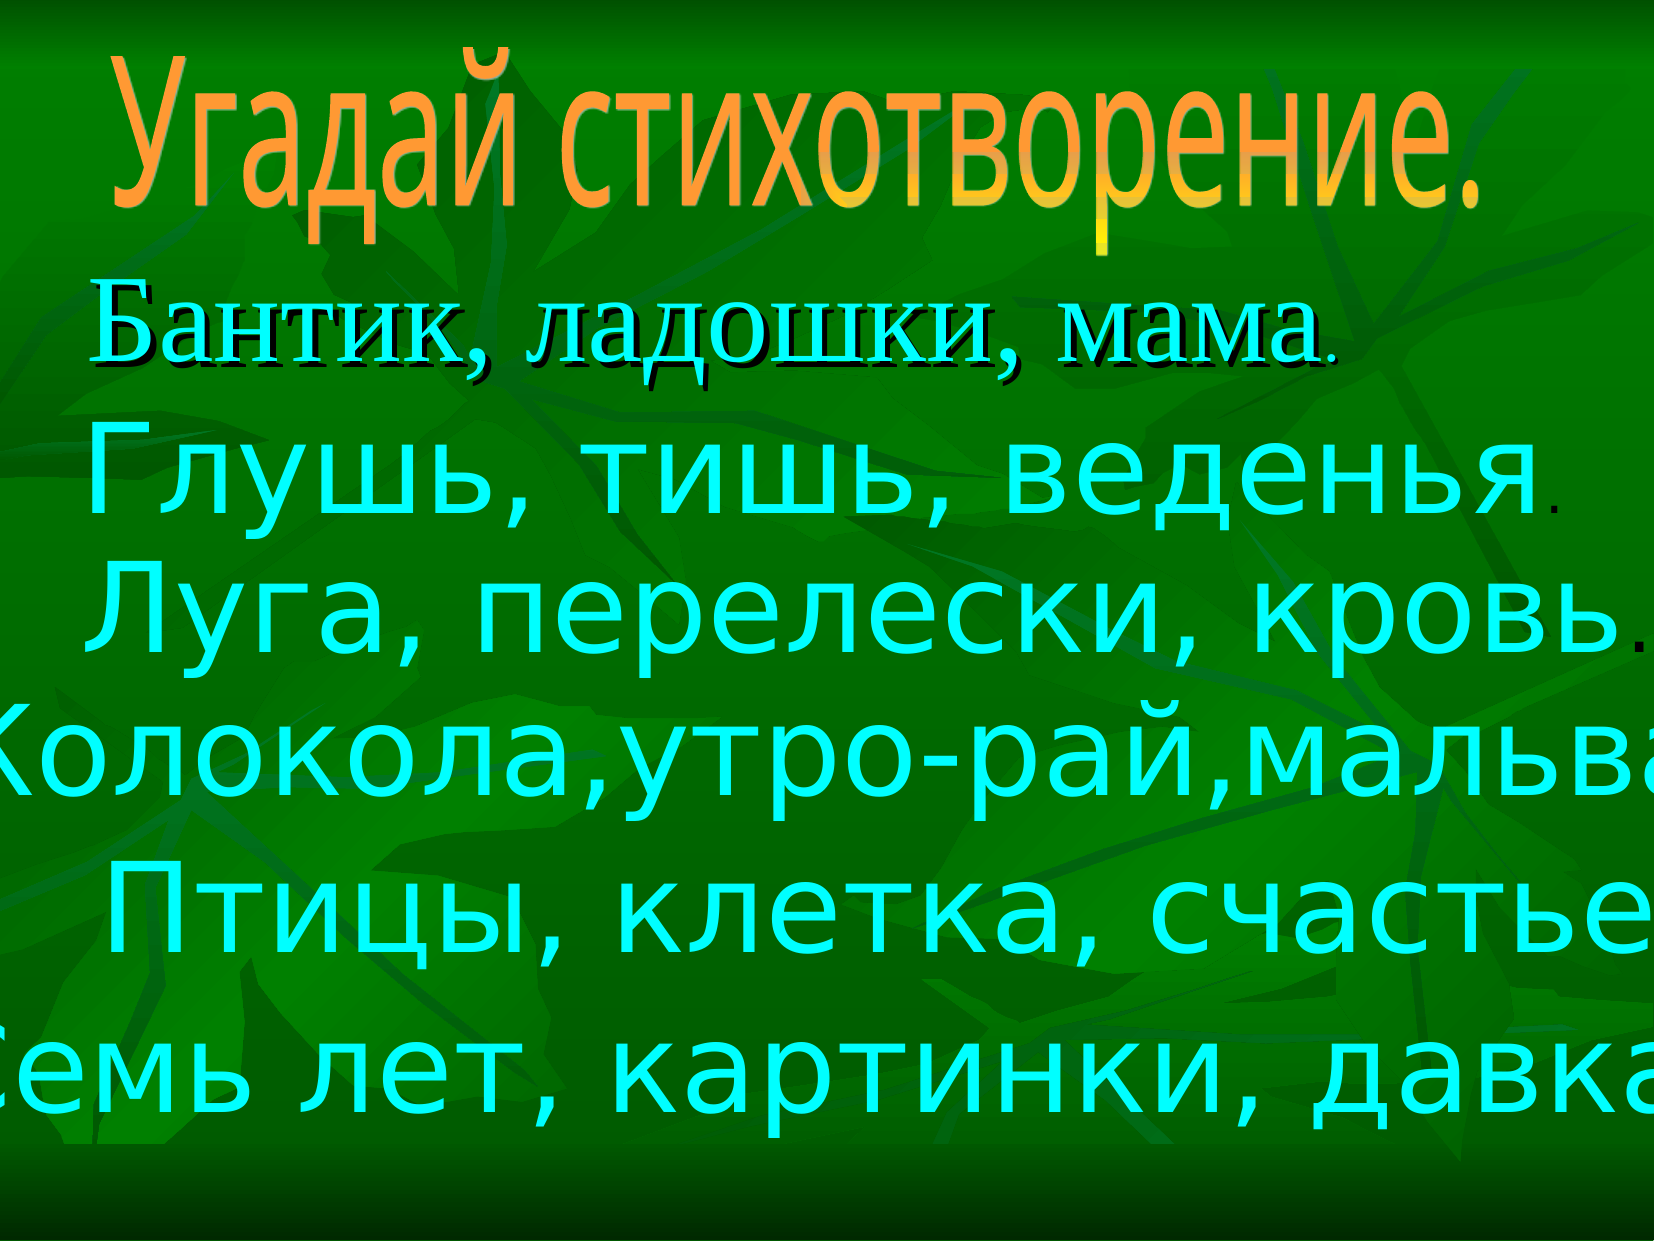

Угадай стихотворение.
# Бантик, ладошки, мама.
Глушь, тишь, веденья.
Луга, перелески, кровь.
Колокола,утро-рай,мальва.
Птицы, клетка, счастье.
 Семь лет, картинки, давка.